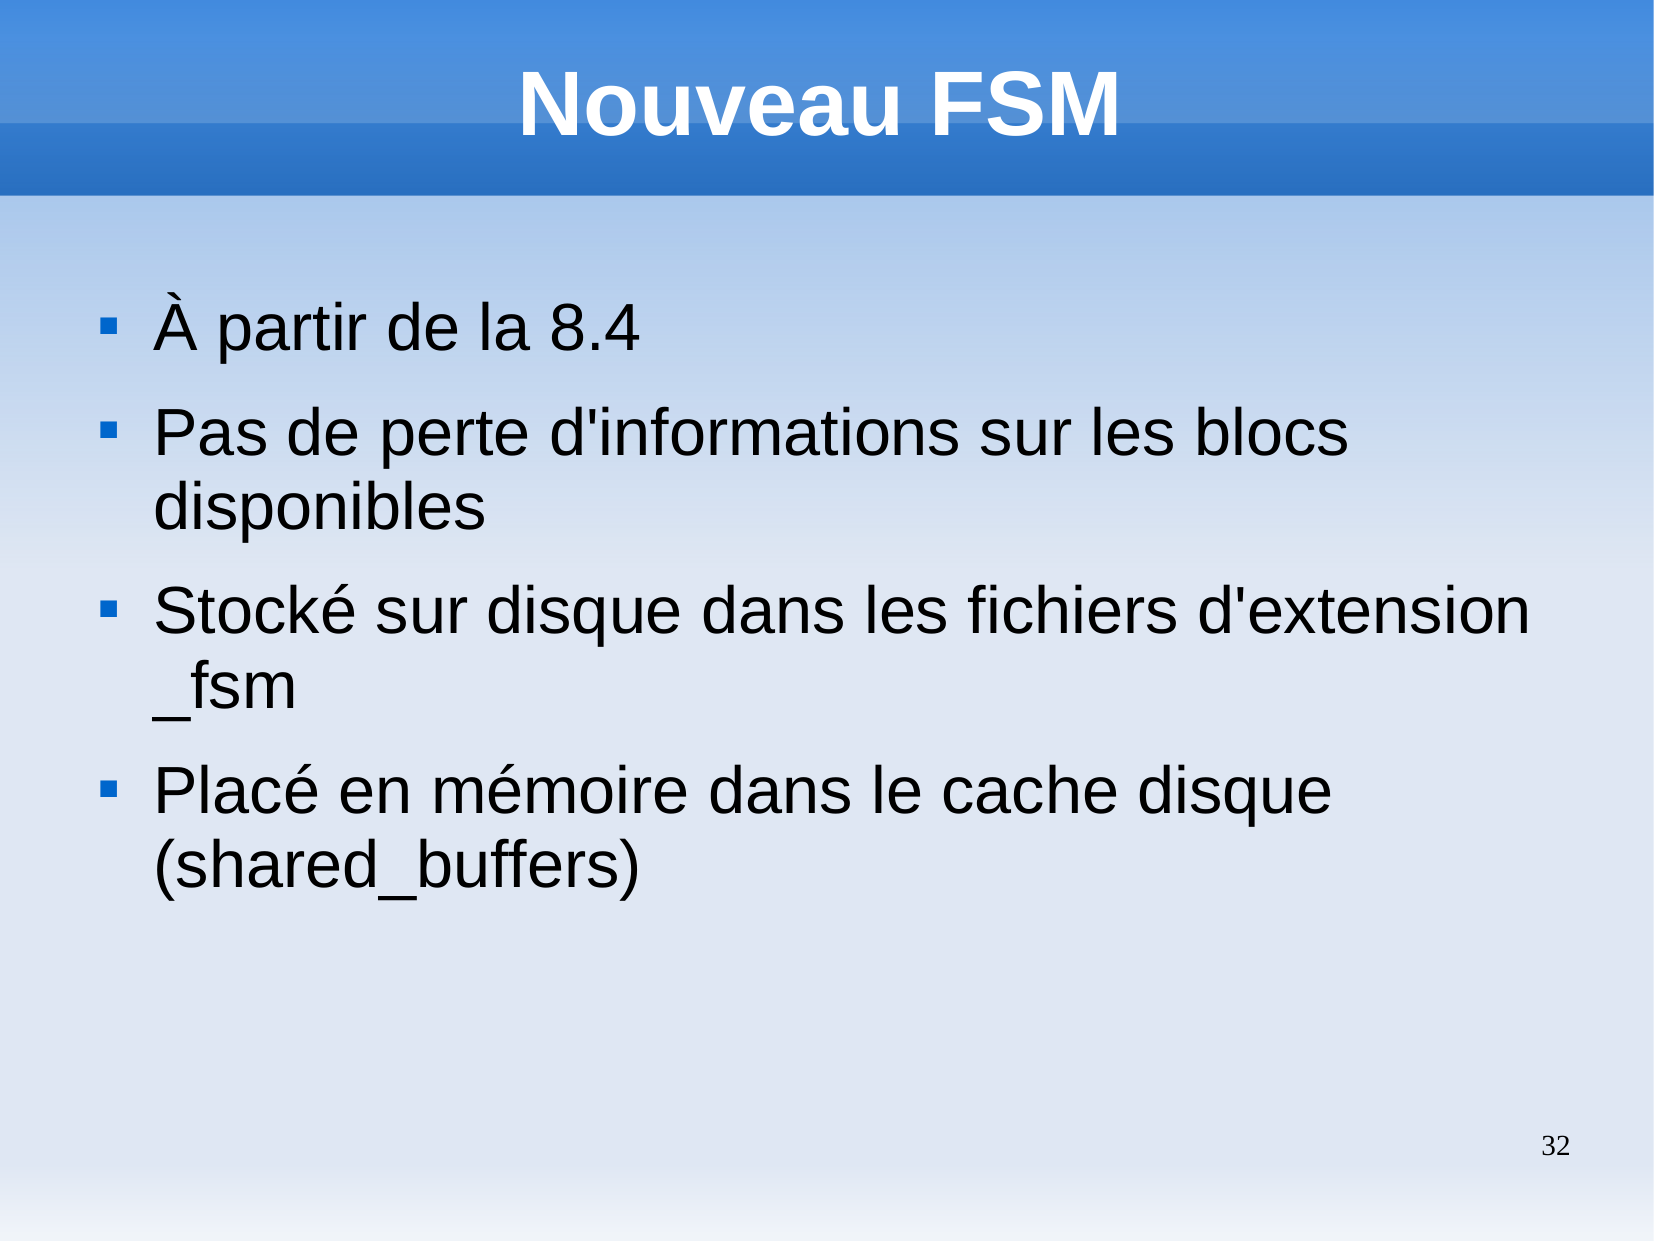

# Nouveau FSM
À partir de la 8.4
Pas de perte d'informations sur les blocs disponibles
Stocké sur disque dans les fichiers d'extension _fsm
Placé en mémoire dans le cache disque (shared_buffers)
32